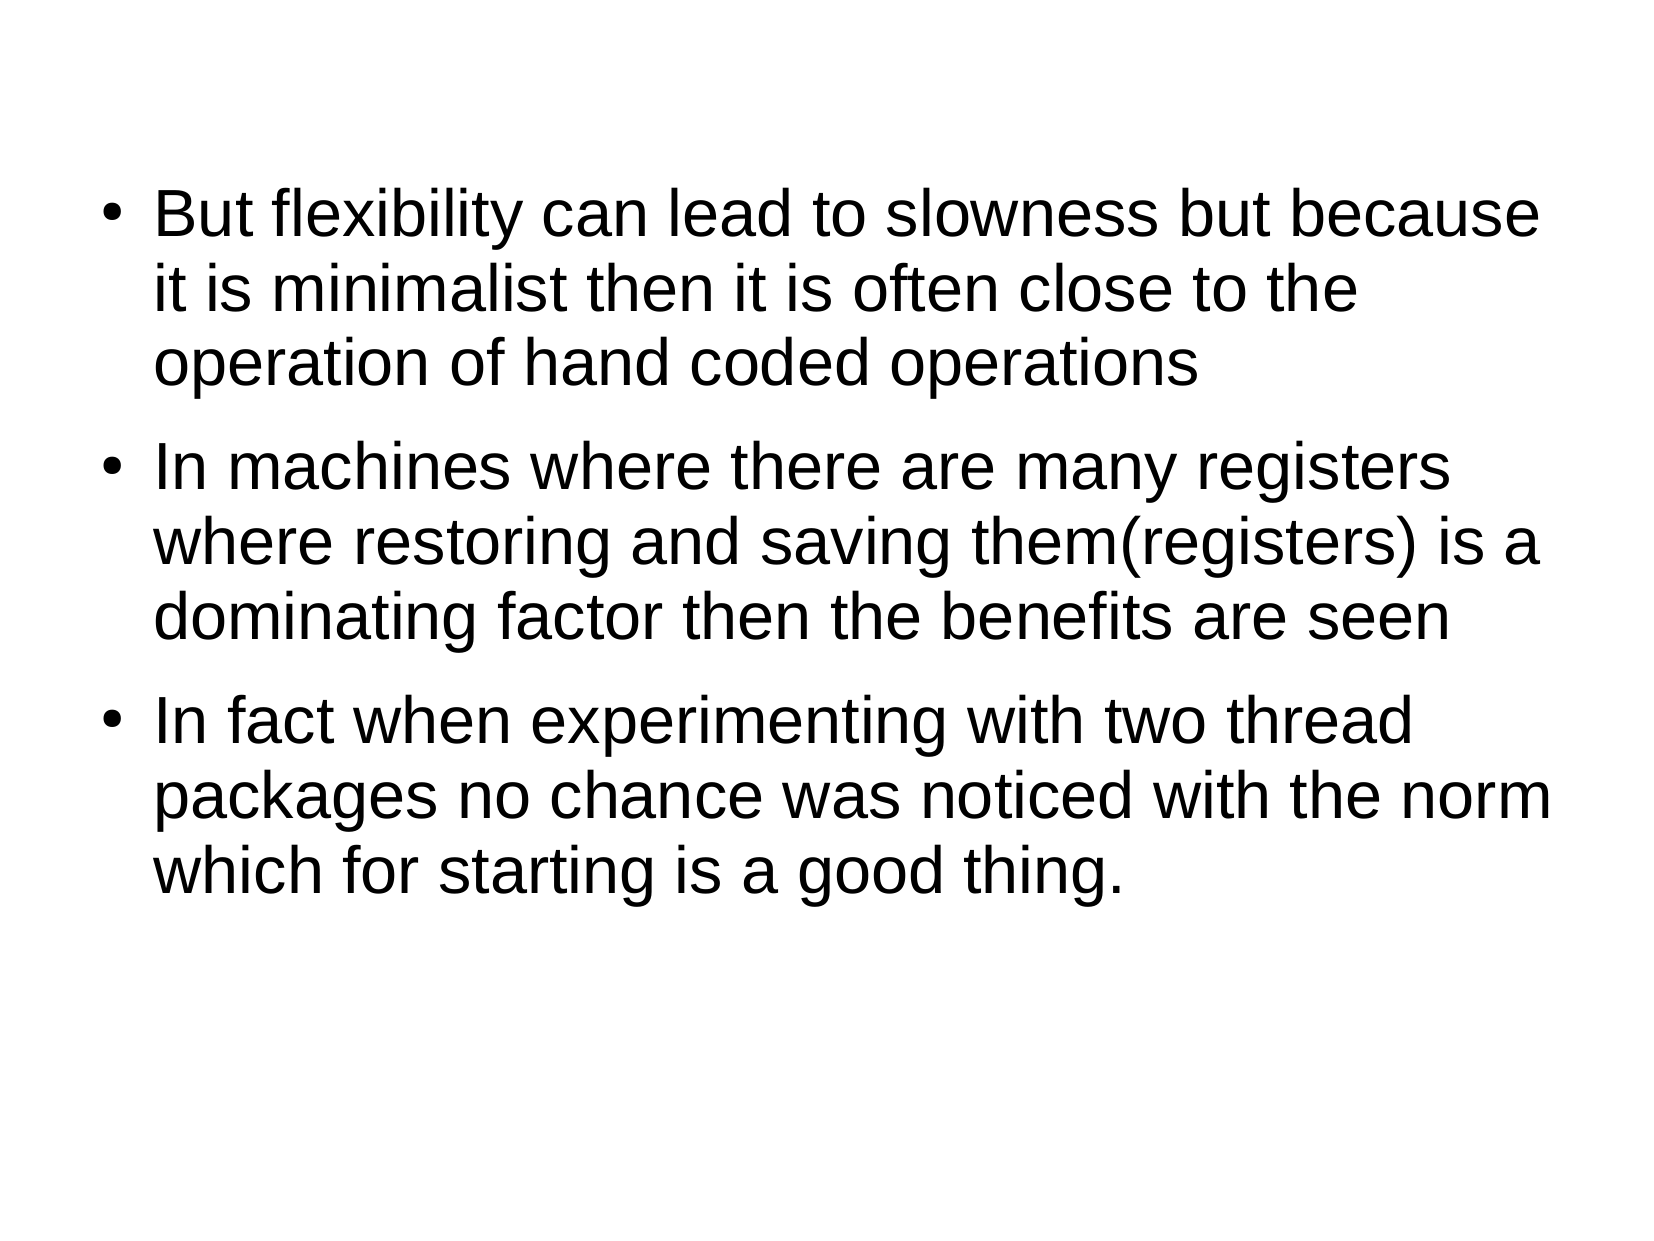

# But flexibility can lead to slowness but because it is minimalist then it is often close to the operation of hand coded operations
In machines where there are many registers where restoring and saving them(registers) is a dominating factor then the benefits are seen
In fact when experimenting with two thread packages no chance was noticed with the norm which for starting is a good thing.